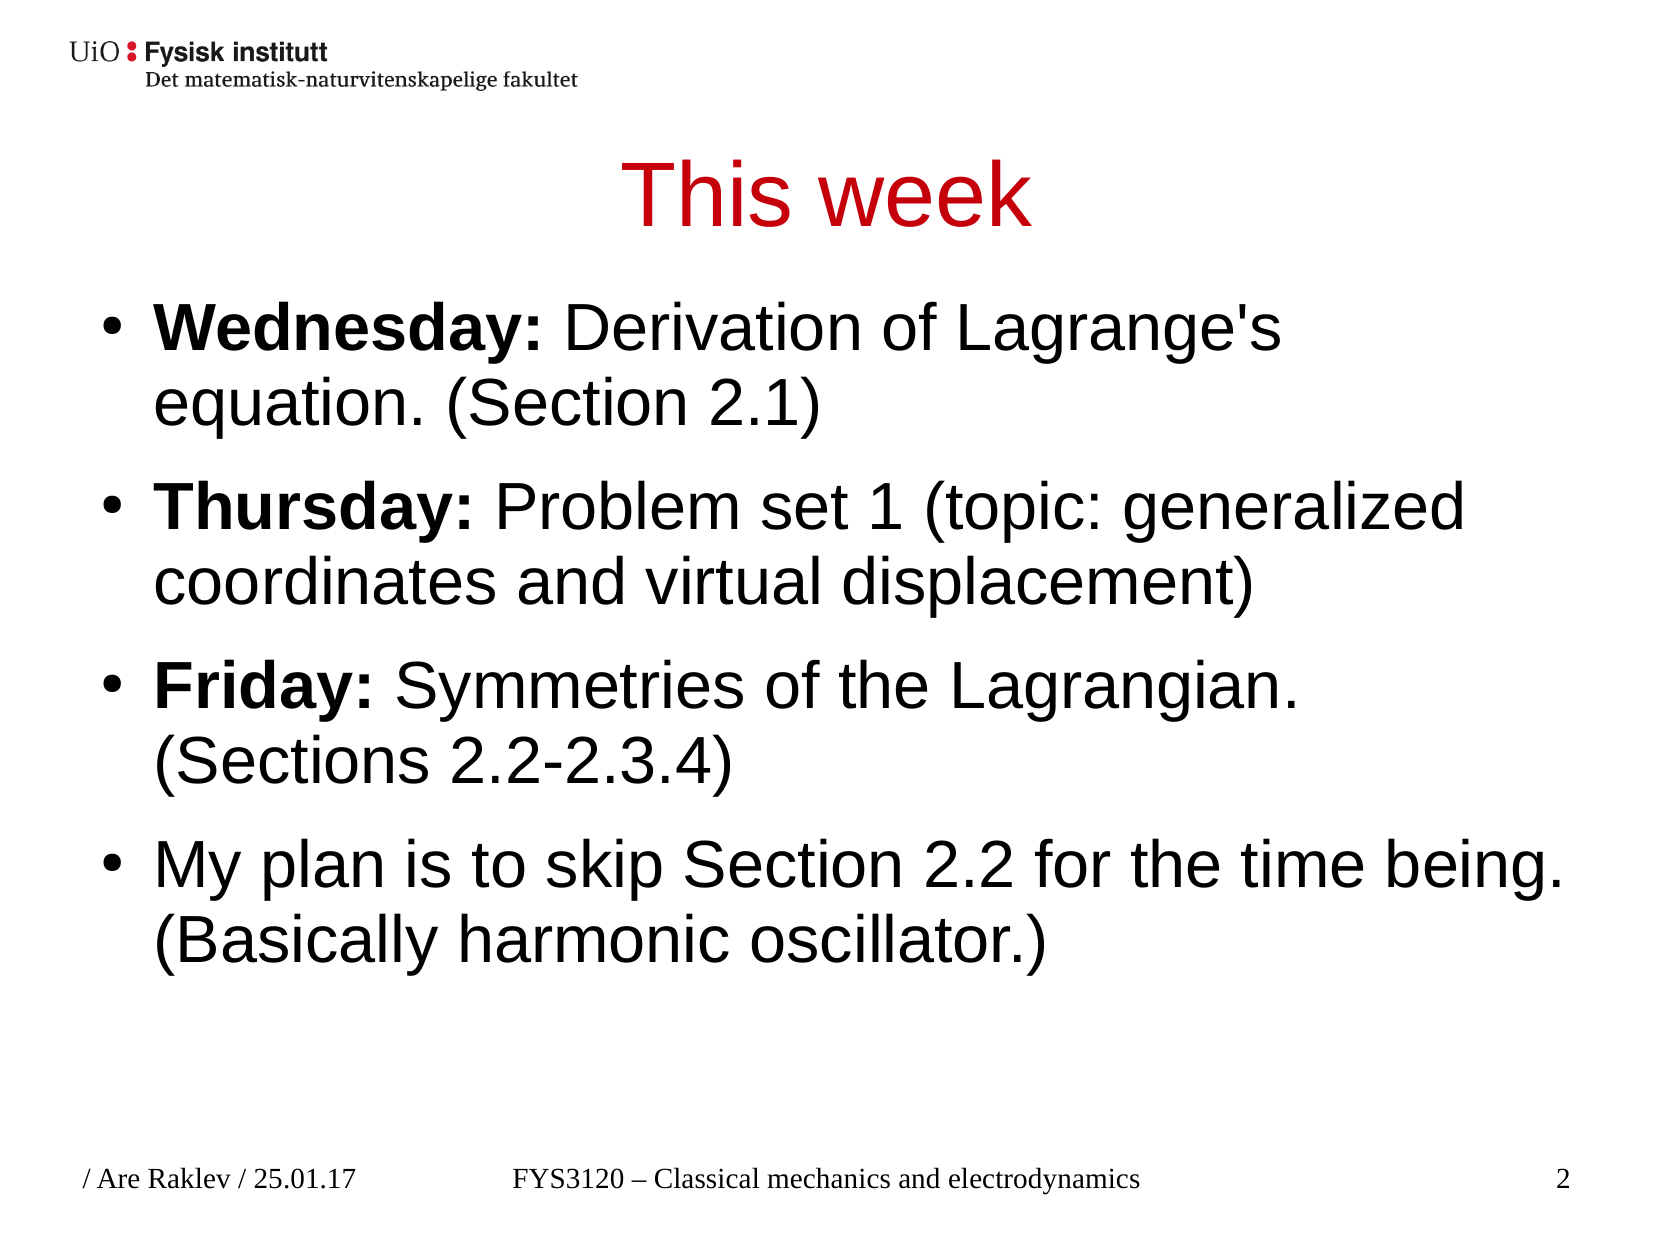

# This week
Wednesday: Derivation of Lagrange's equation. (Section 2.1)
Thursday: Problem set 1 (topic: generalized coordinates and virtual displacement)
Friday: Symmetries of the Lagrangian. (Sections 2.2-2.3.4)
My plan is to skip Section 2.2 for the time being. (Basically harmonic oscillator.)
/ Are Raklev / 25.01.17
FYS3120 – Classical mechanics and electrodynamics
2